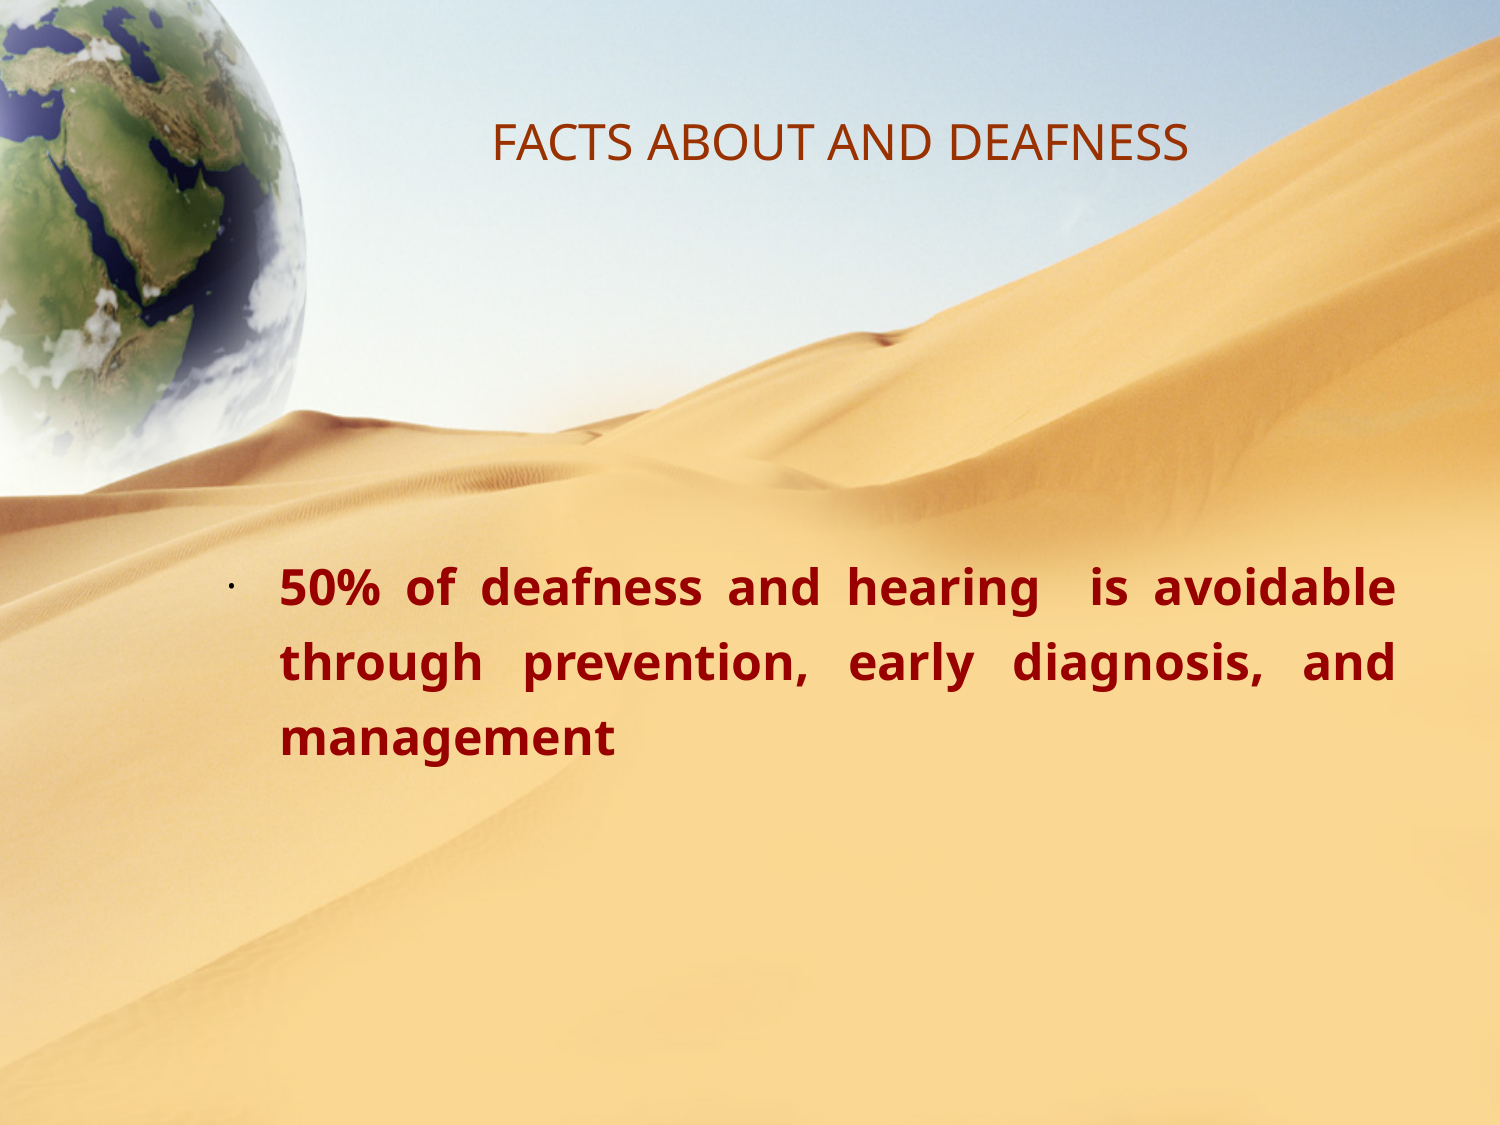

FACTS ABOUT AND DEAFNESS
50% of deafness and hearing is avoidable through prevention, early diagnosis, and management